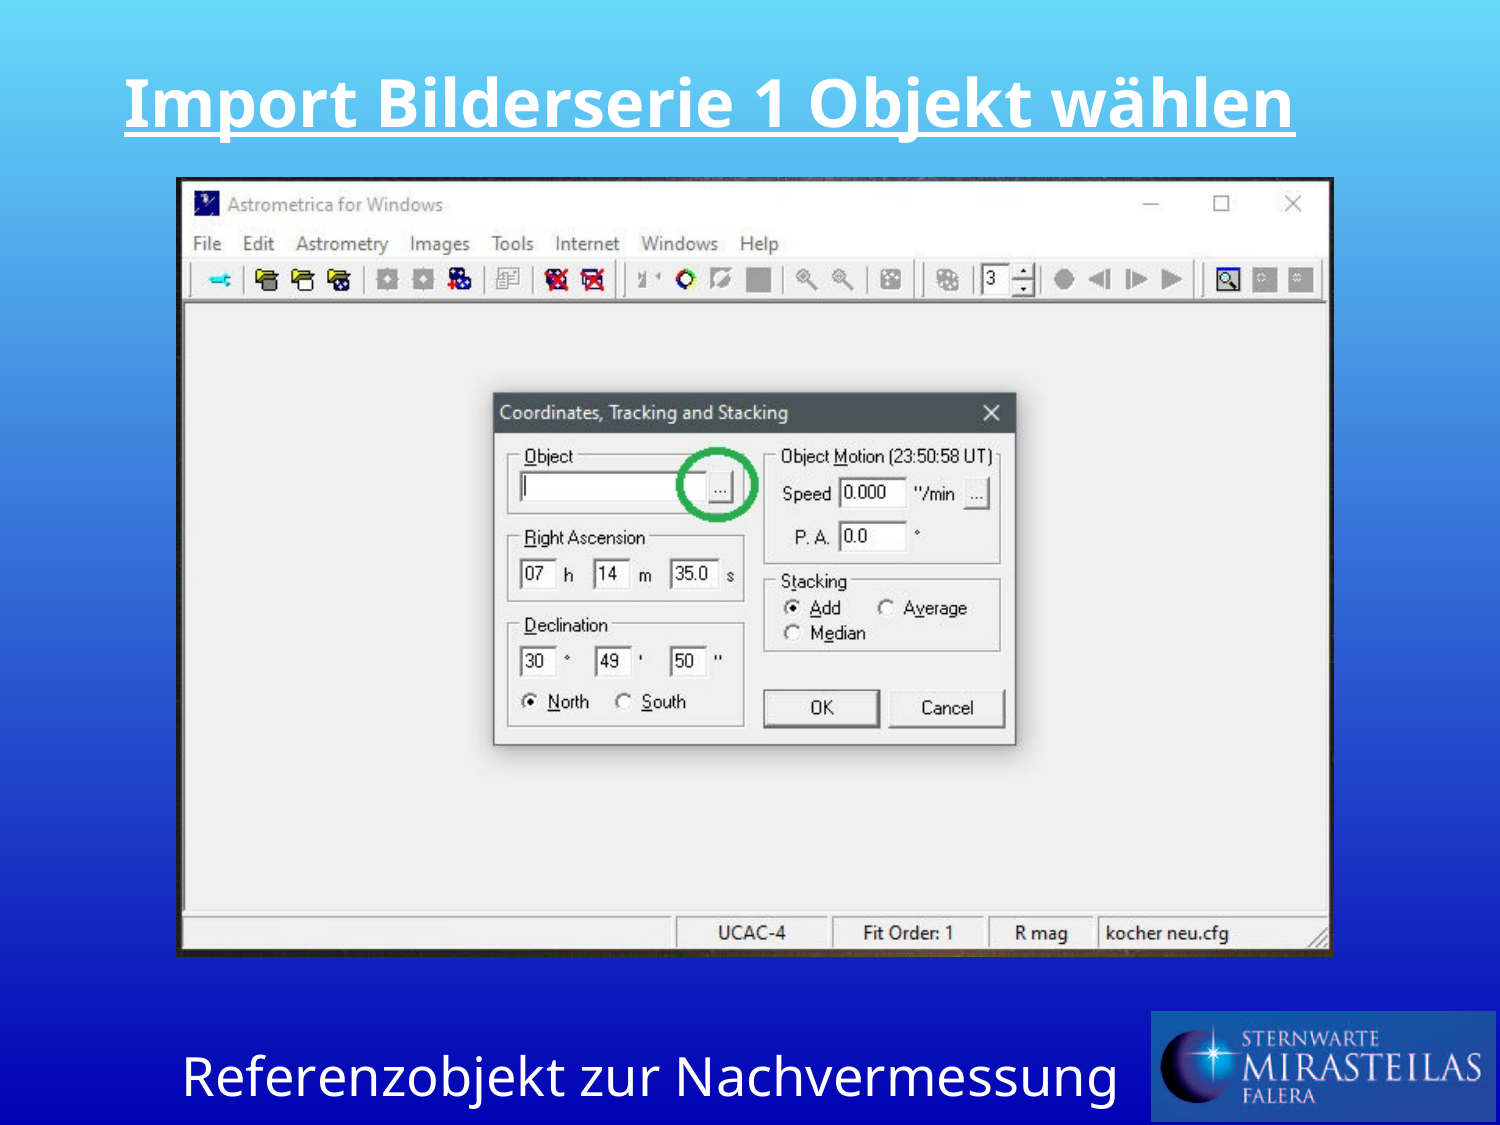

Import Bilderserie 1 Objekt wählen
 Referenzobjekt zur Nachvermessung